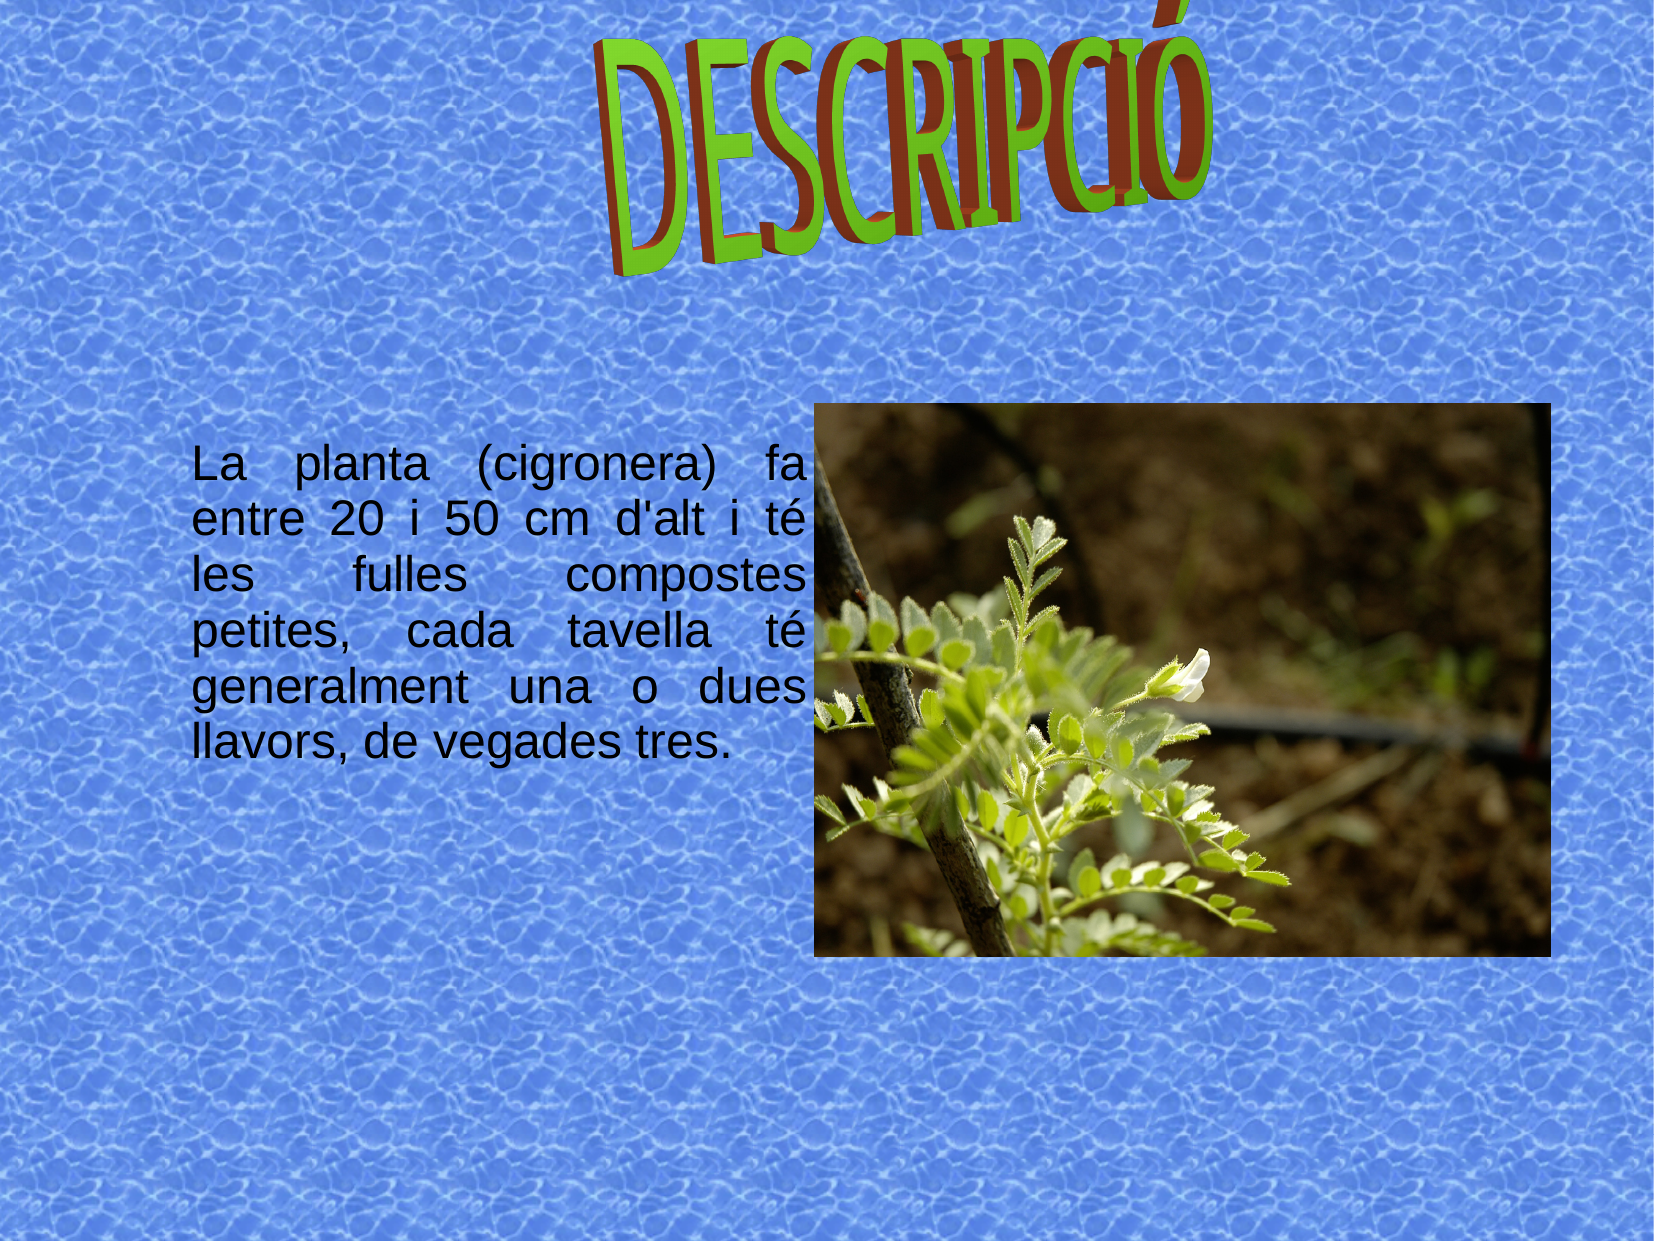

#
DESCRIPCIÓ
La planta (cigronera) fa entre 20 i 50 cm d'alt i té les fulles compostes petites, cada tavella té generalment una o dues llavors, de vegades tres.